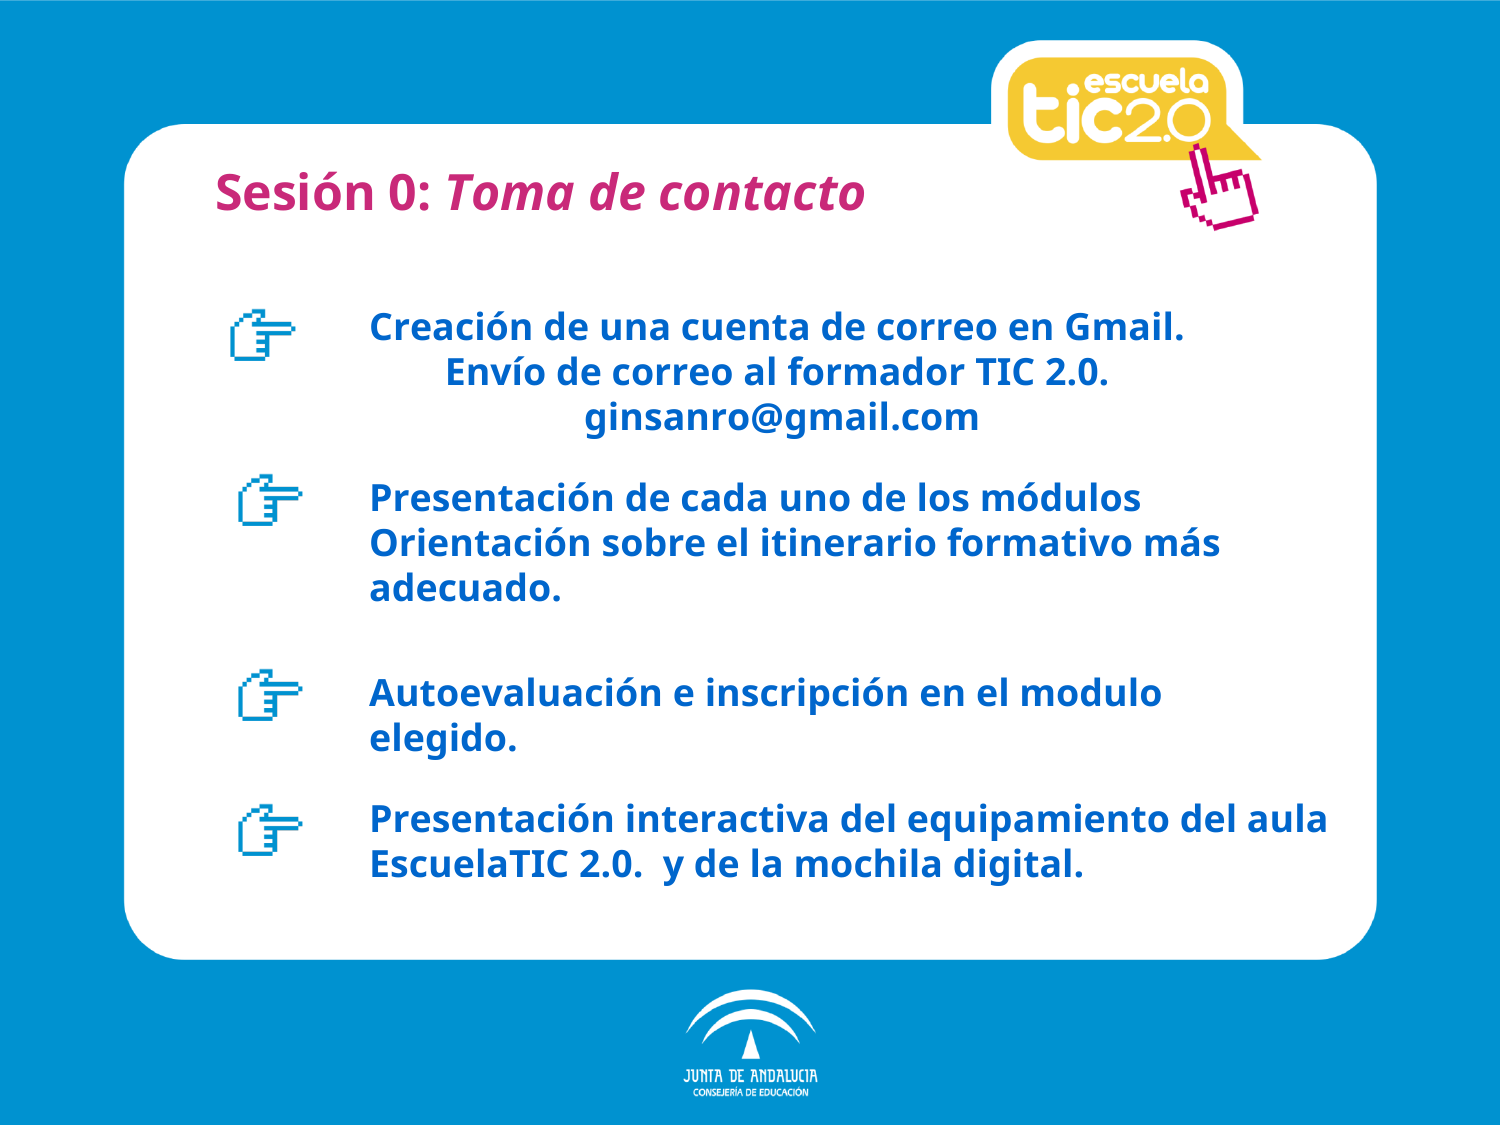

Sesión 0: Toma de contacto
Creación de una cuenta de correo en Gmail.
Envío de correo al formador TIC 2.0.
ginsanro@gmail.com
Presentación de cada uno de los módulos
Orientación sobre el itinerario formativo más adecuado.
Autoevaluación e inscripción en el modulo elegido.
Presentación interactiva del equipamiento del aula EscuelaTIC 2.0. y de la mochila digital.